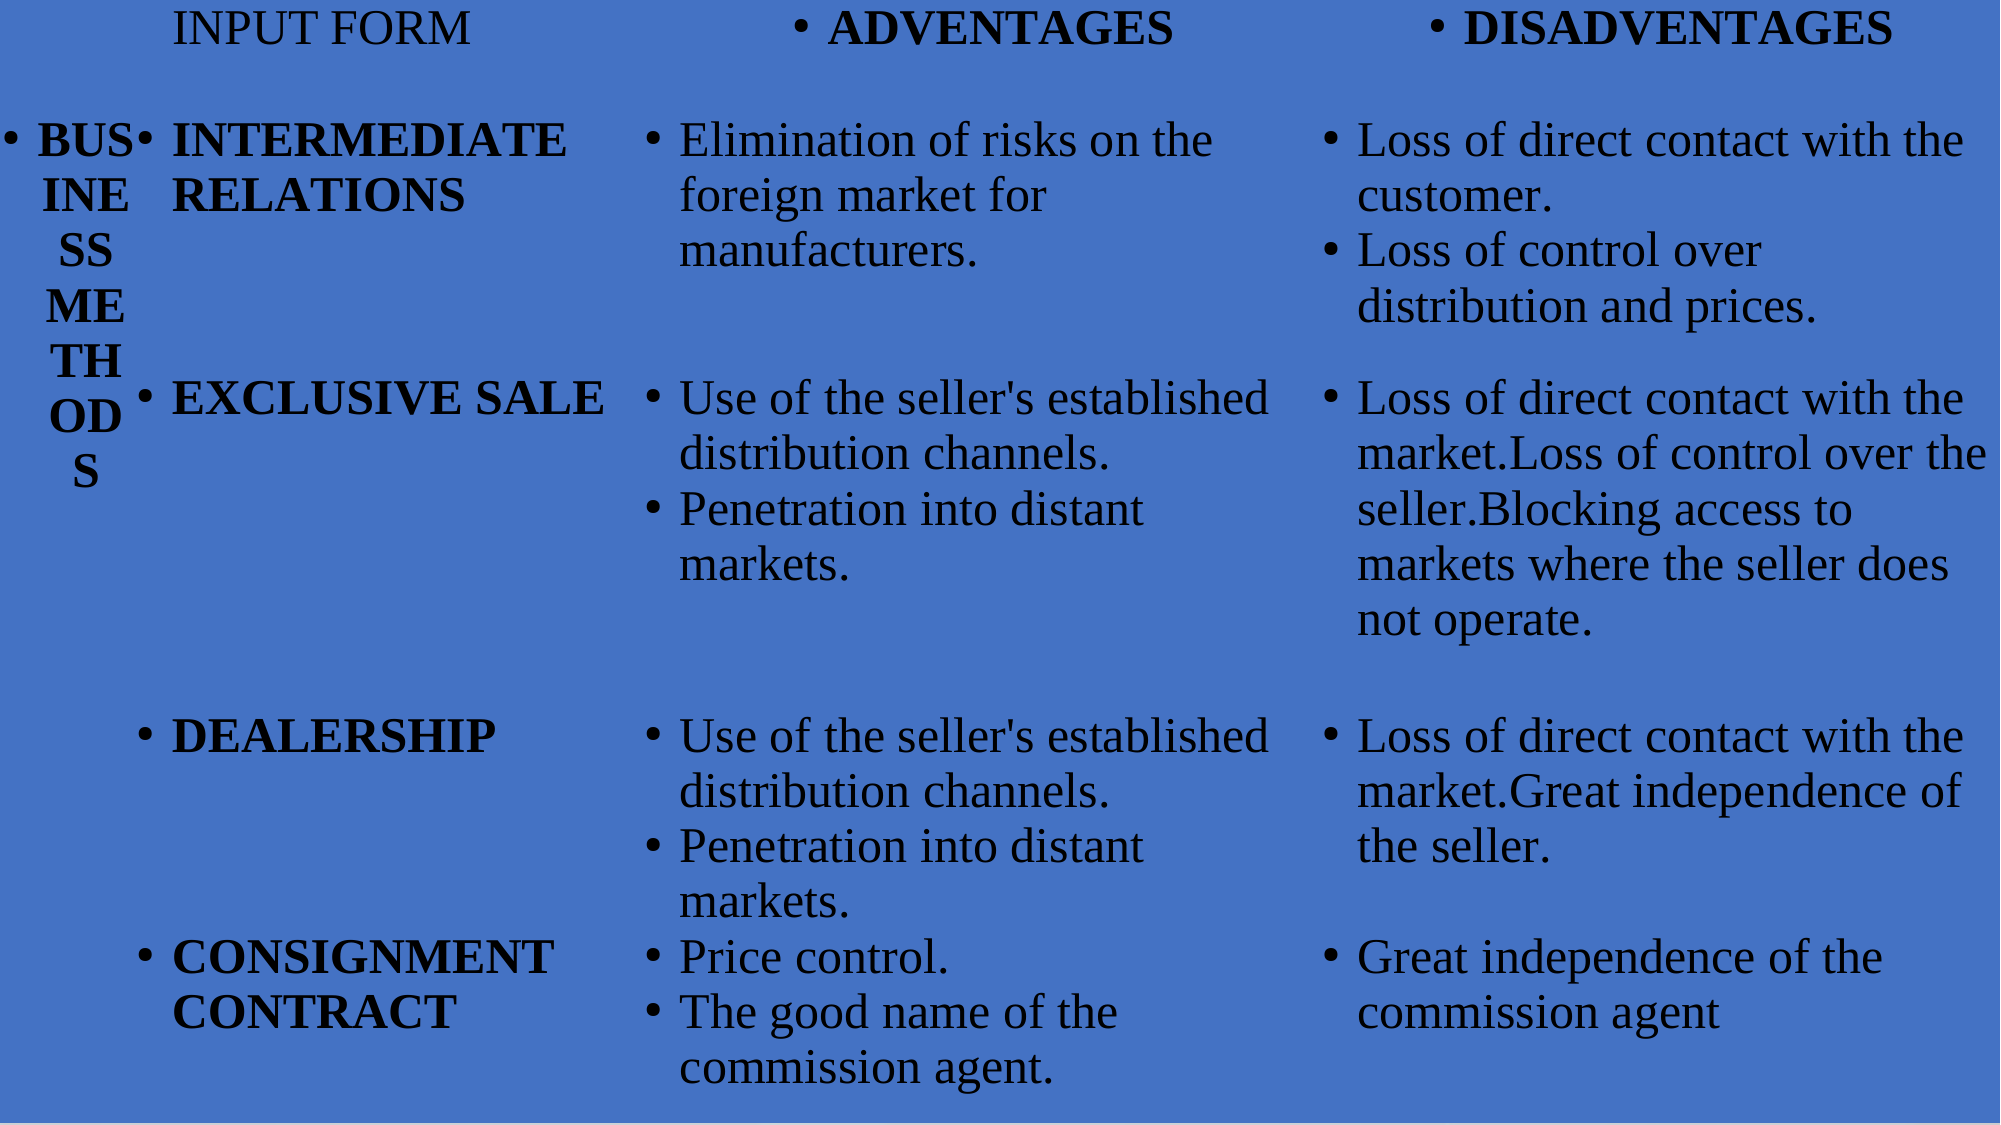

| INPUT FORM | | ADVENTAGES | DISADVENTAGES |
| --- | --- | --- | --- |
| BUSINESS METHODS | INTERMEDIATE RELATIONS | Elimination of risks on the foreign market for manufacturers. | Loss of direct contact with the customer. Loss of control over distribution and prices. |
| | EXCLUSIVE SALE | Use of the seller's established distribution channels. Penetration into distant markets. | Loss of direct contact with the market.Loss of control over the seller.Blocking access to markets where the seller does not operate. |
| | DEALERSHIP | Use of the seller's established distribution channels. Penetration into distant markets. | Loss of direct contact with the market.Great independence of the seller. |
| | CONSIGNMENT CONTRACT | Price control. The good name of the commission agent. | Great independence of the commission agent |